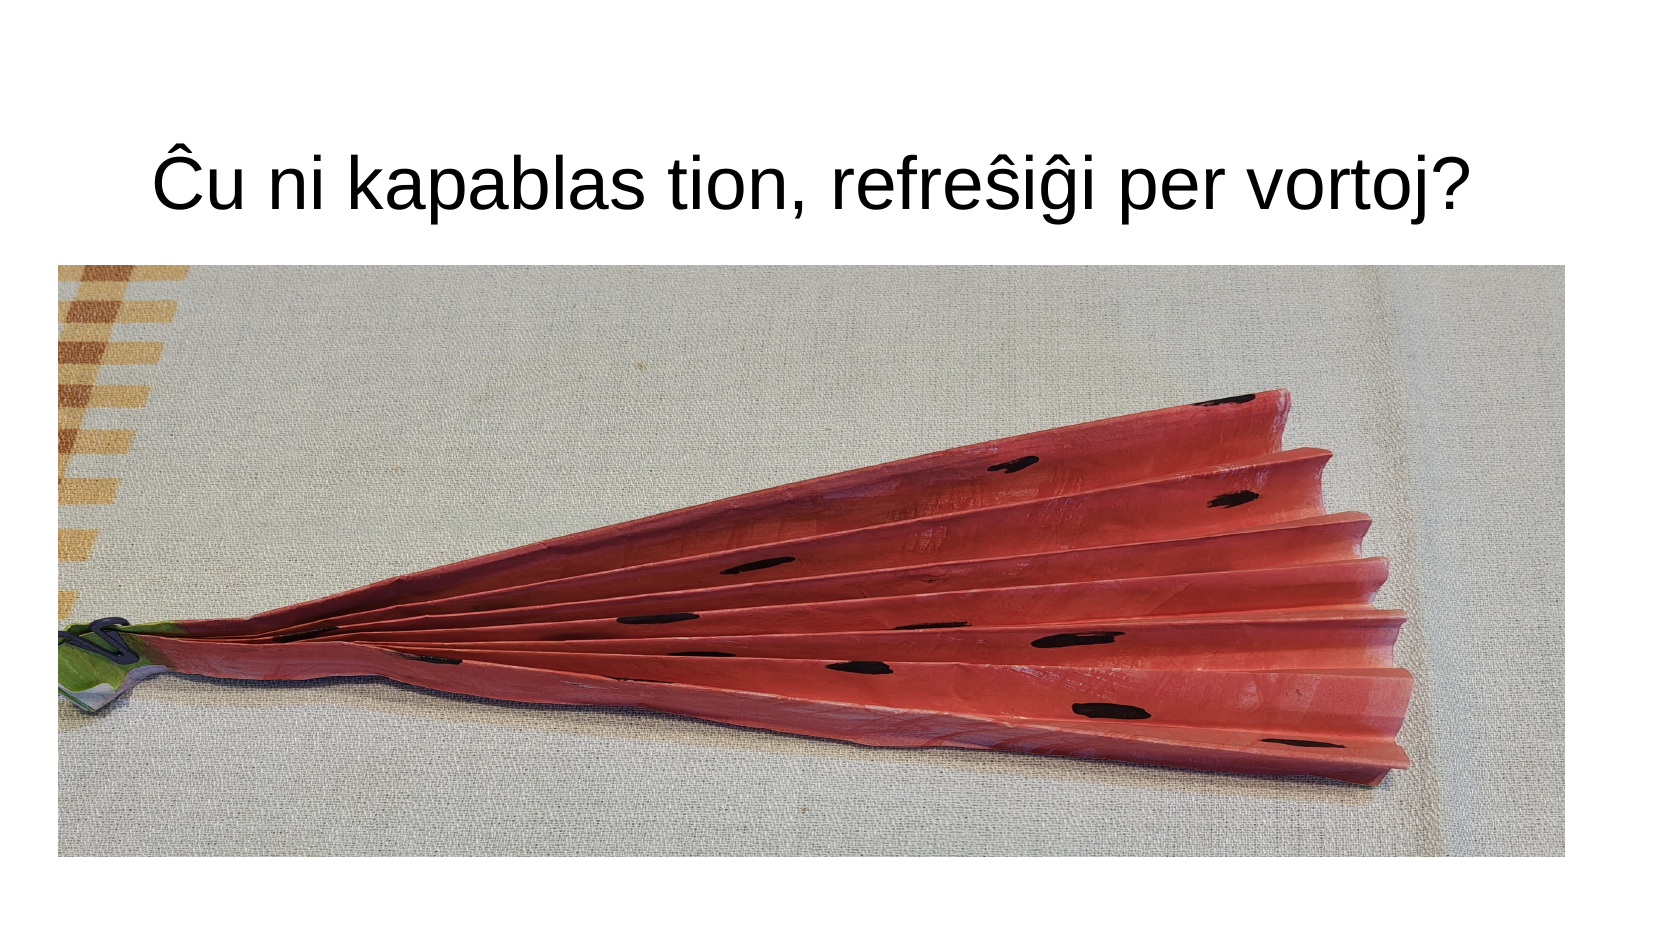

# Ĉu ni kapablas tion, refreŝiĝi per vortoj?